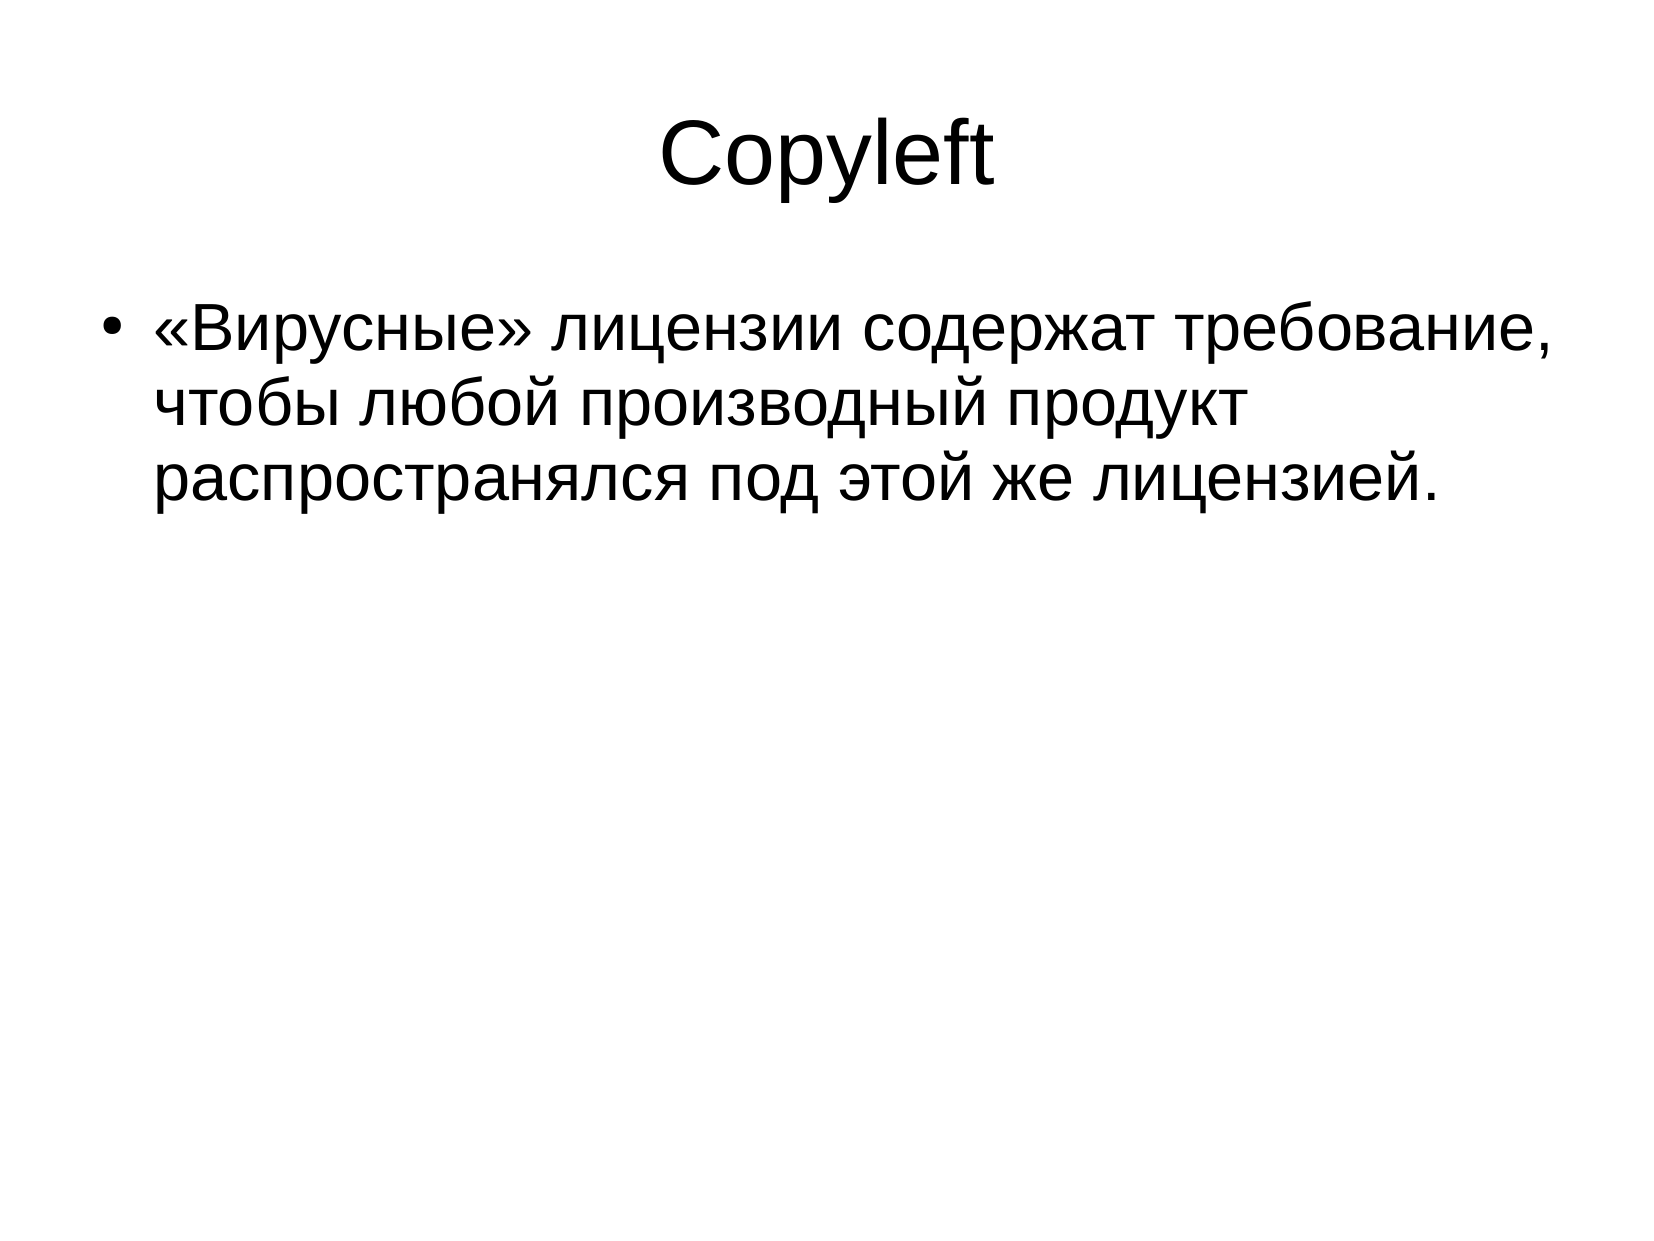

# Copyleft
«Вирусные» лицензии содержат требование, чтобы любой производный продукт распространялся под этой же лицензией.